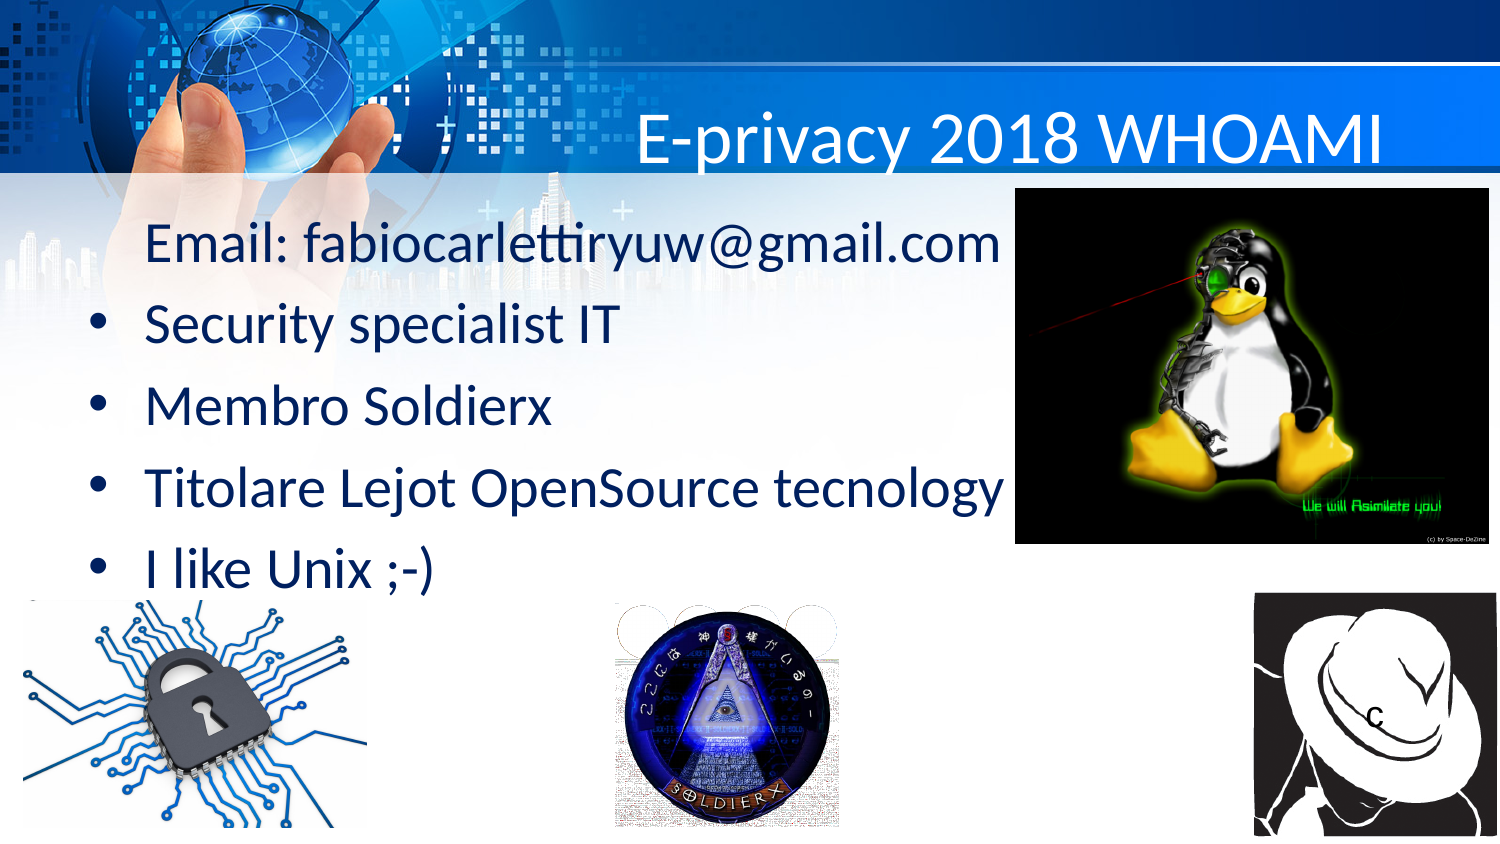

# E-privacy 2018 WHOAMI
Email: fabiocarlettiryuw@gmail.com
Security specialist IT
Membro Soldierx
Titolare Lejot OpenSource tecnology
I like Unix ;-)
c